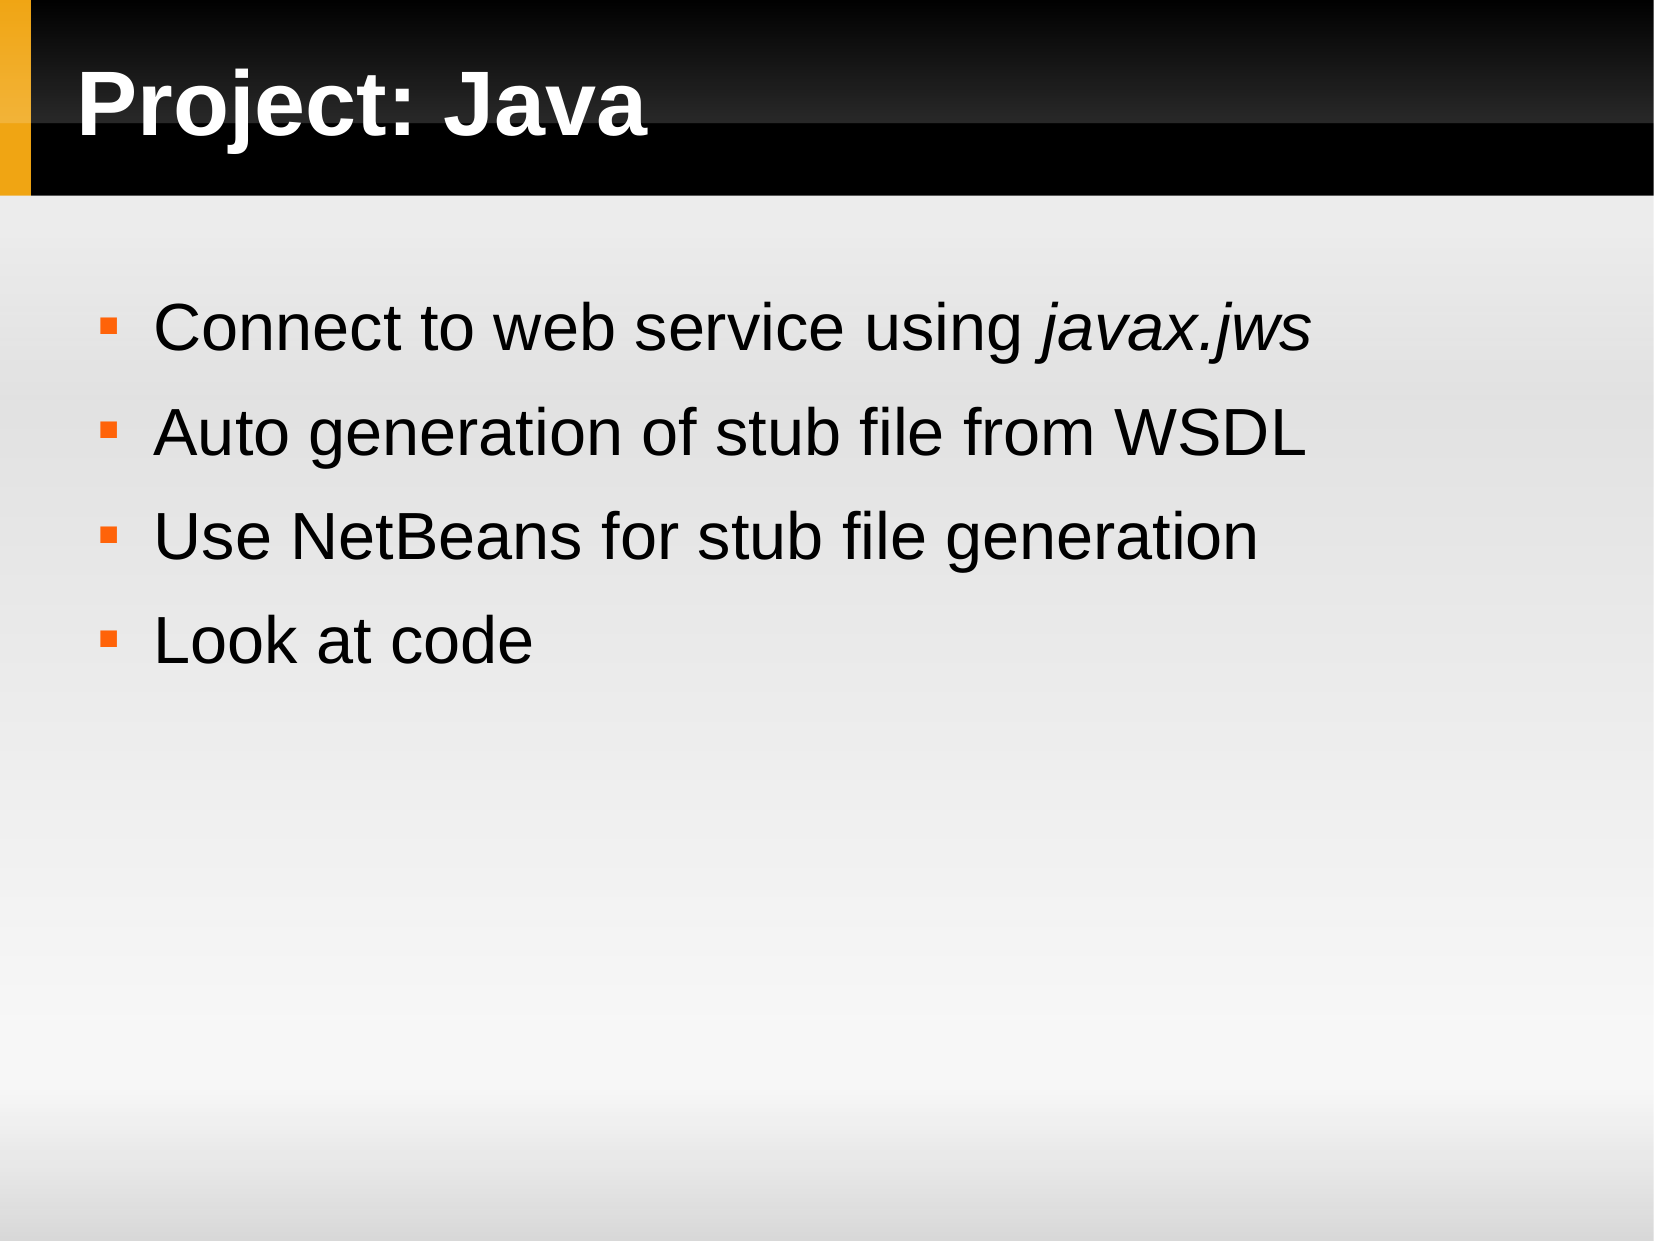

# Project: Java
Connect to web service using javax.jws
Auto generation of stub file from WSDL
Use NetBeans for stub file generation
Look at code